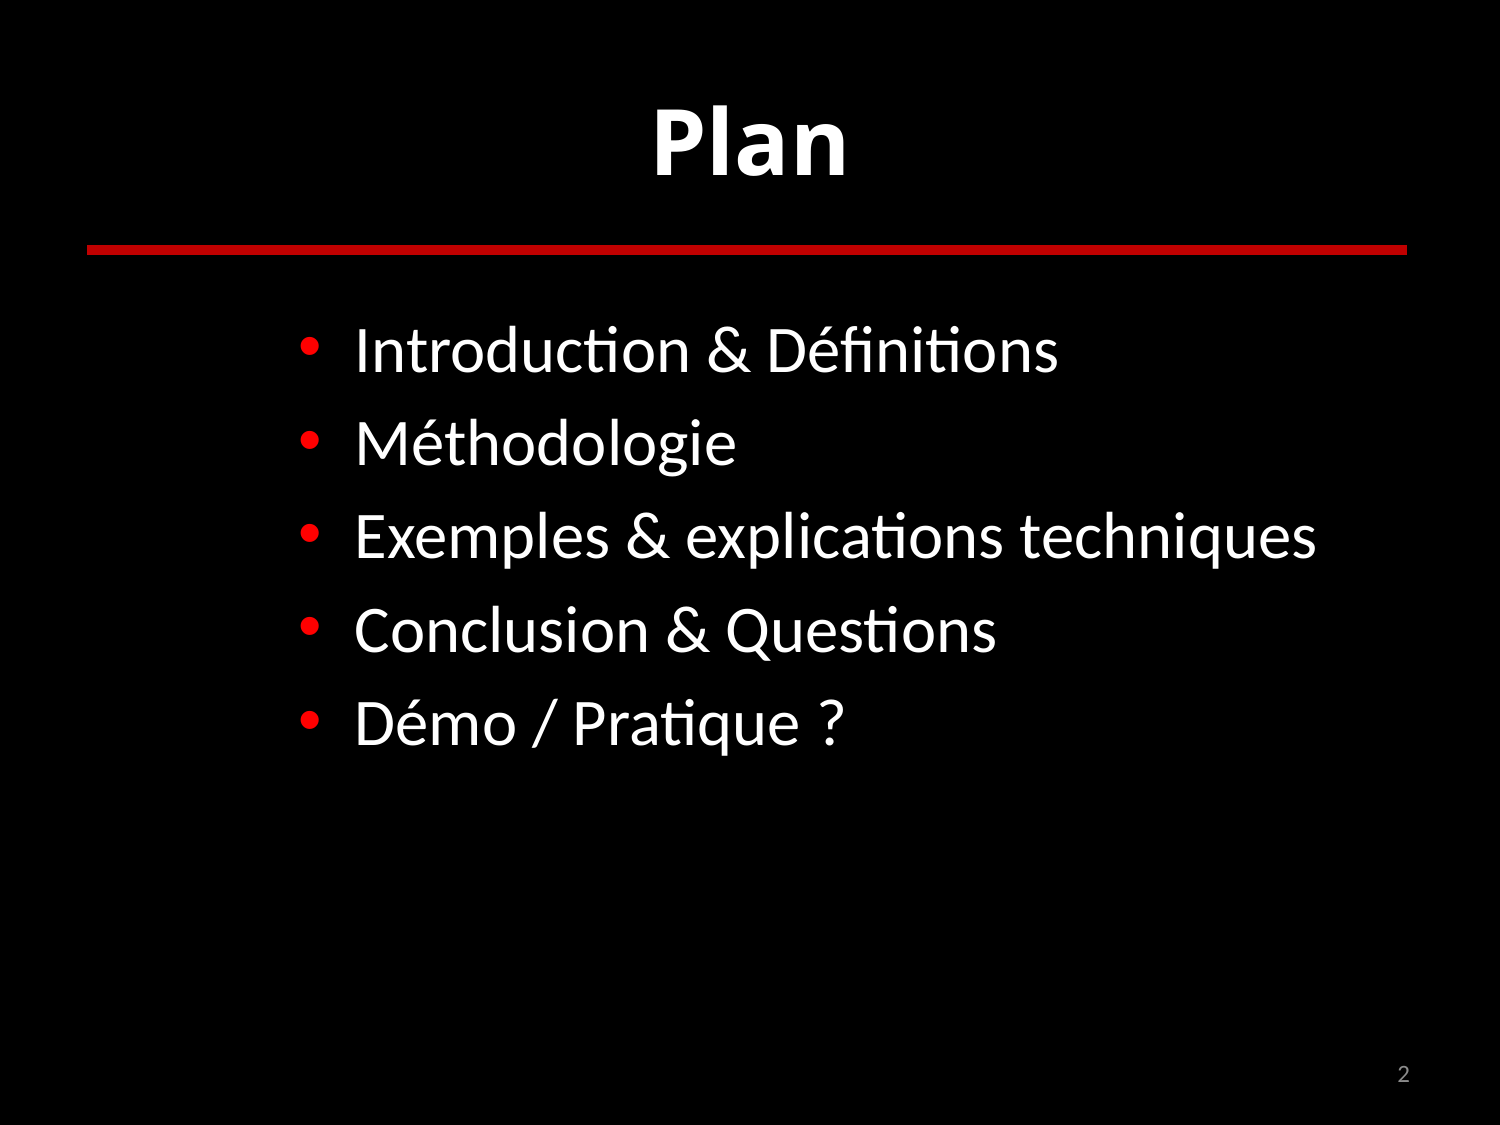

# Plan
Introduction & Définitions
Méthodologie
Exemples & explications techniques
Conclusion & Questions
Démo / Pratique ?